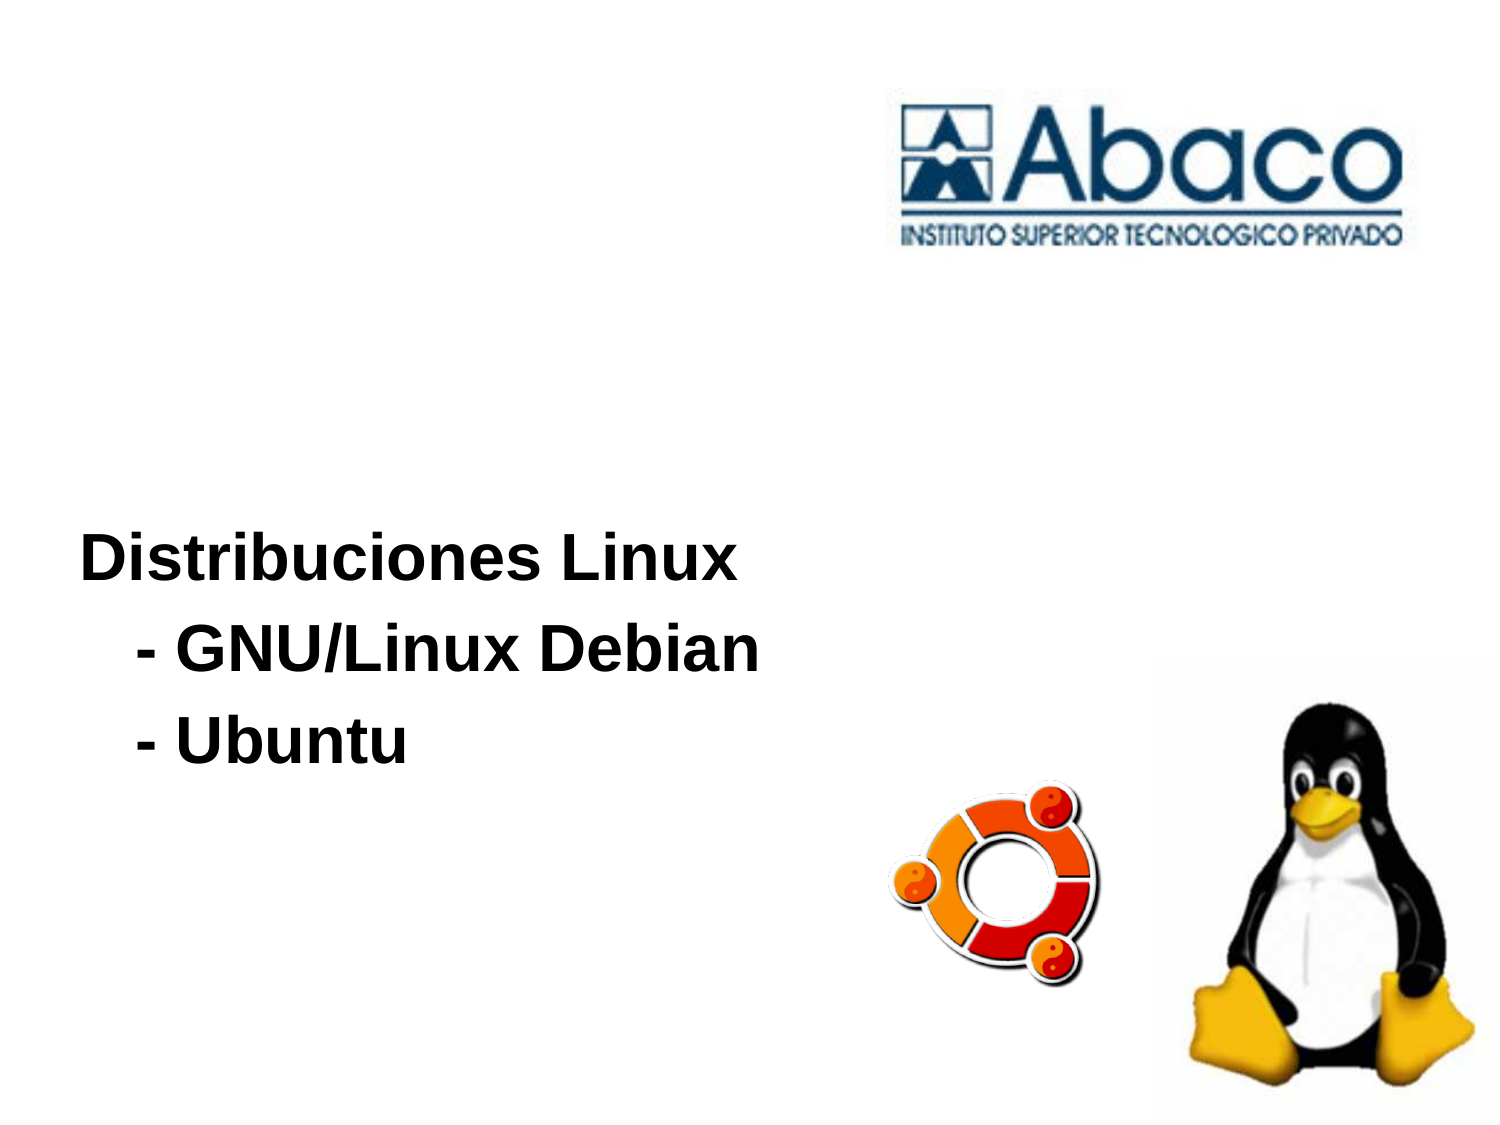

# Distribuciones Linux
 - GNU/Linux Debian
 - Ubuntu